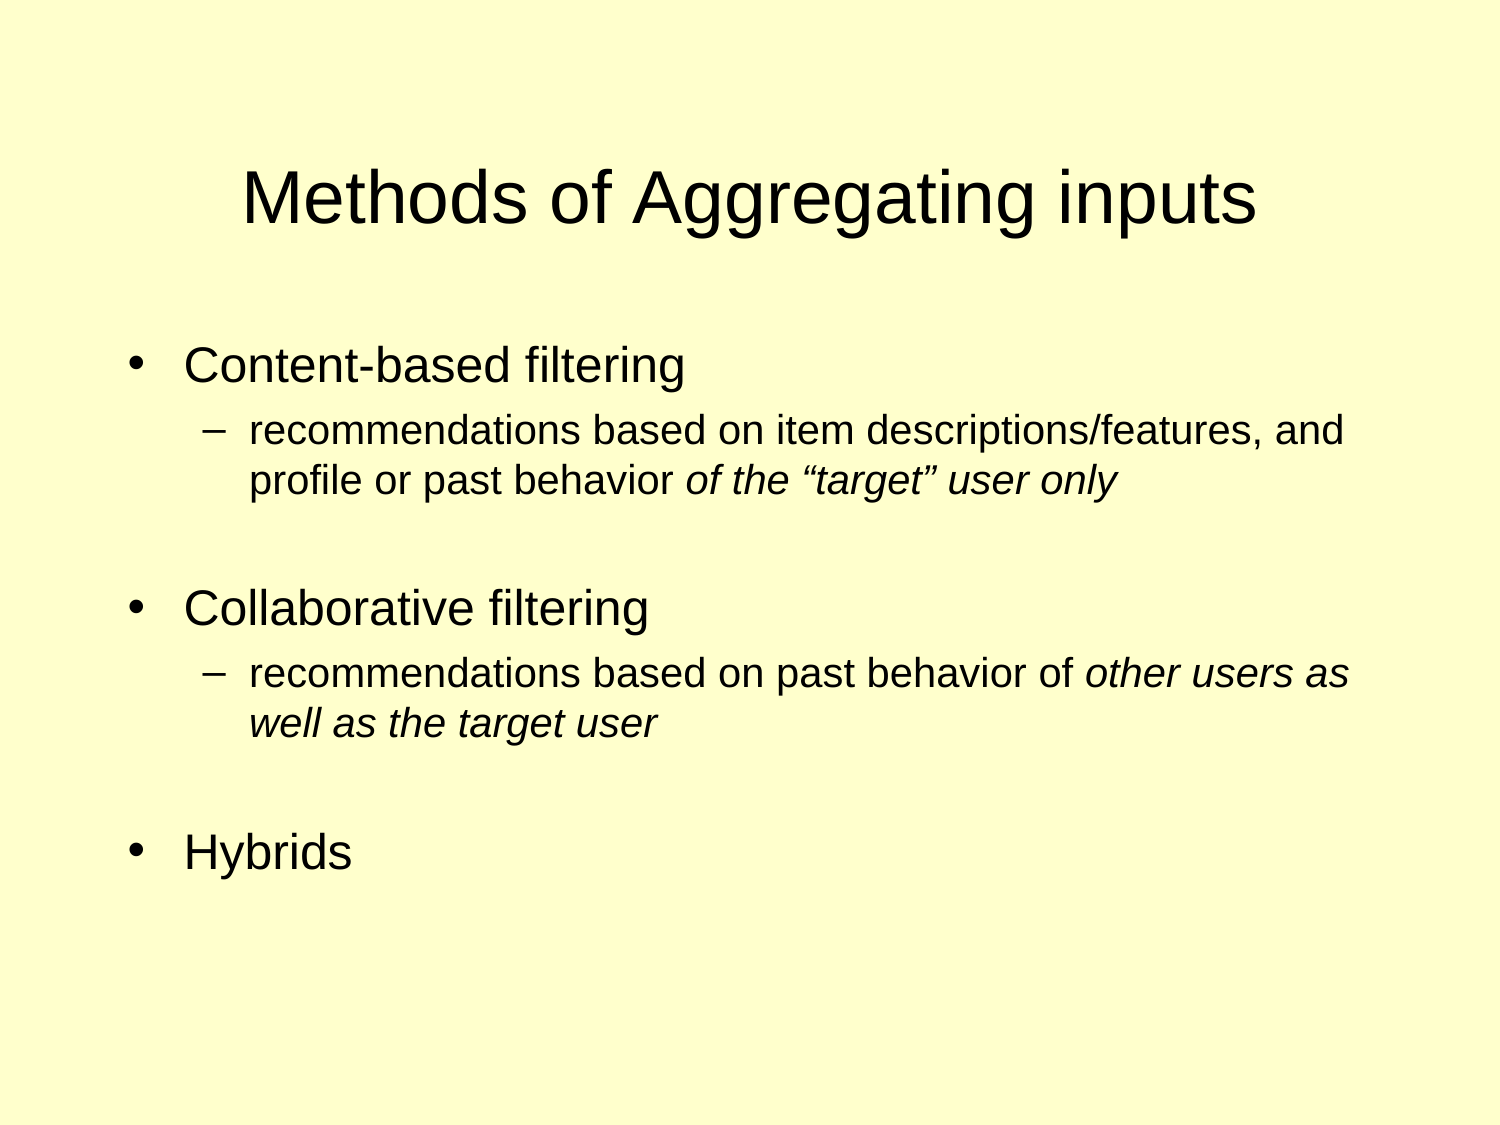

# Methods of Aggregating inputs
Content-based filtering
recommendations based on item descriptions/features, and profile or past behavior of the “target” user only
Collaborative filtering
recommendations based on past behavior of other users as well as the target user
Hybrids